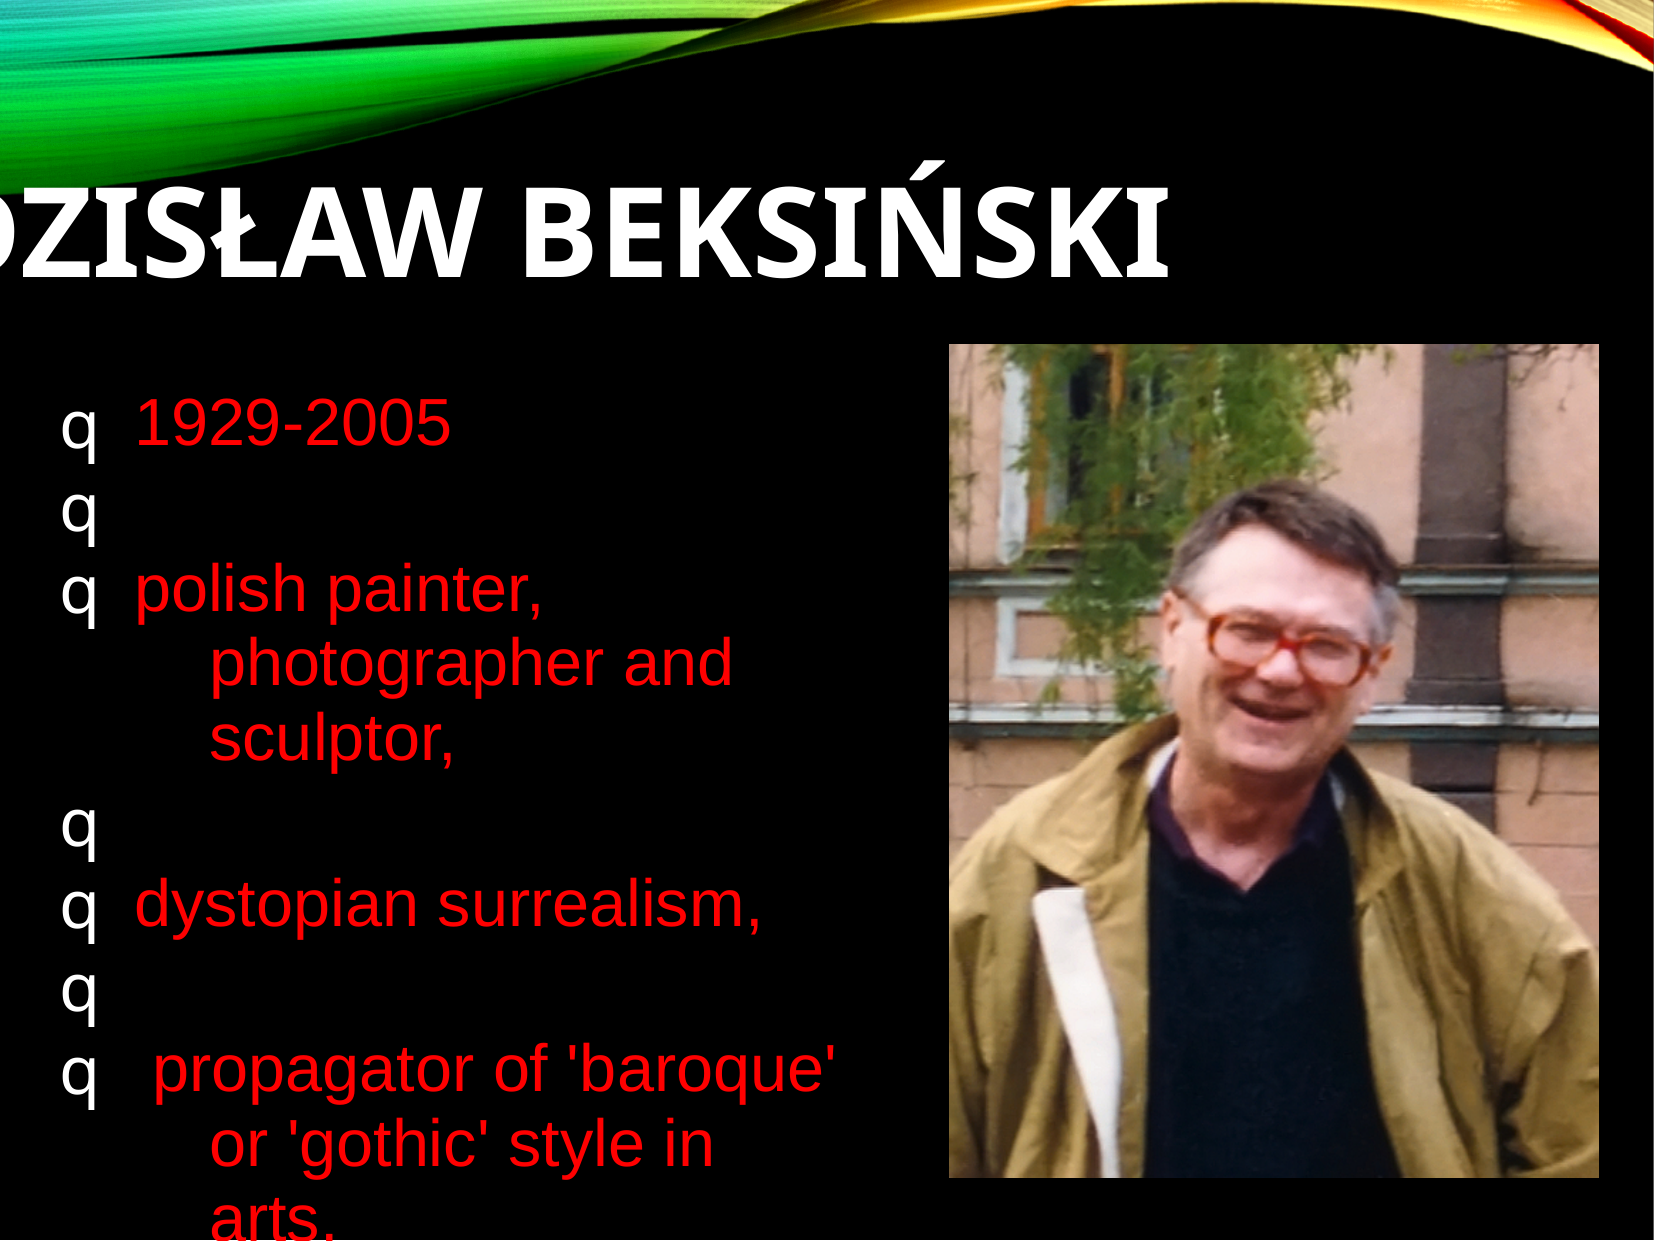

# ZDZISŁAW BEKSIŃSKI
1929-2005
polish painter, photographer and sculptor,
dystopian surrealism,
 propagator of 'baroque' or 'gothic' style in arts.